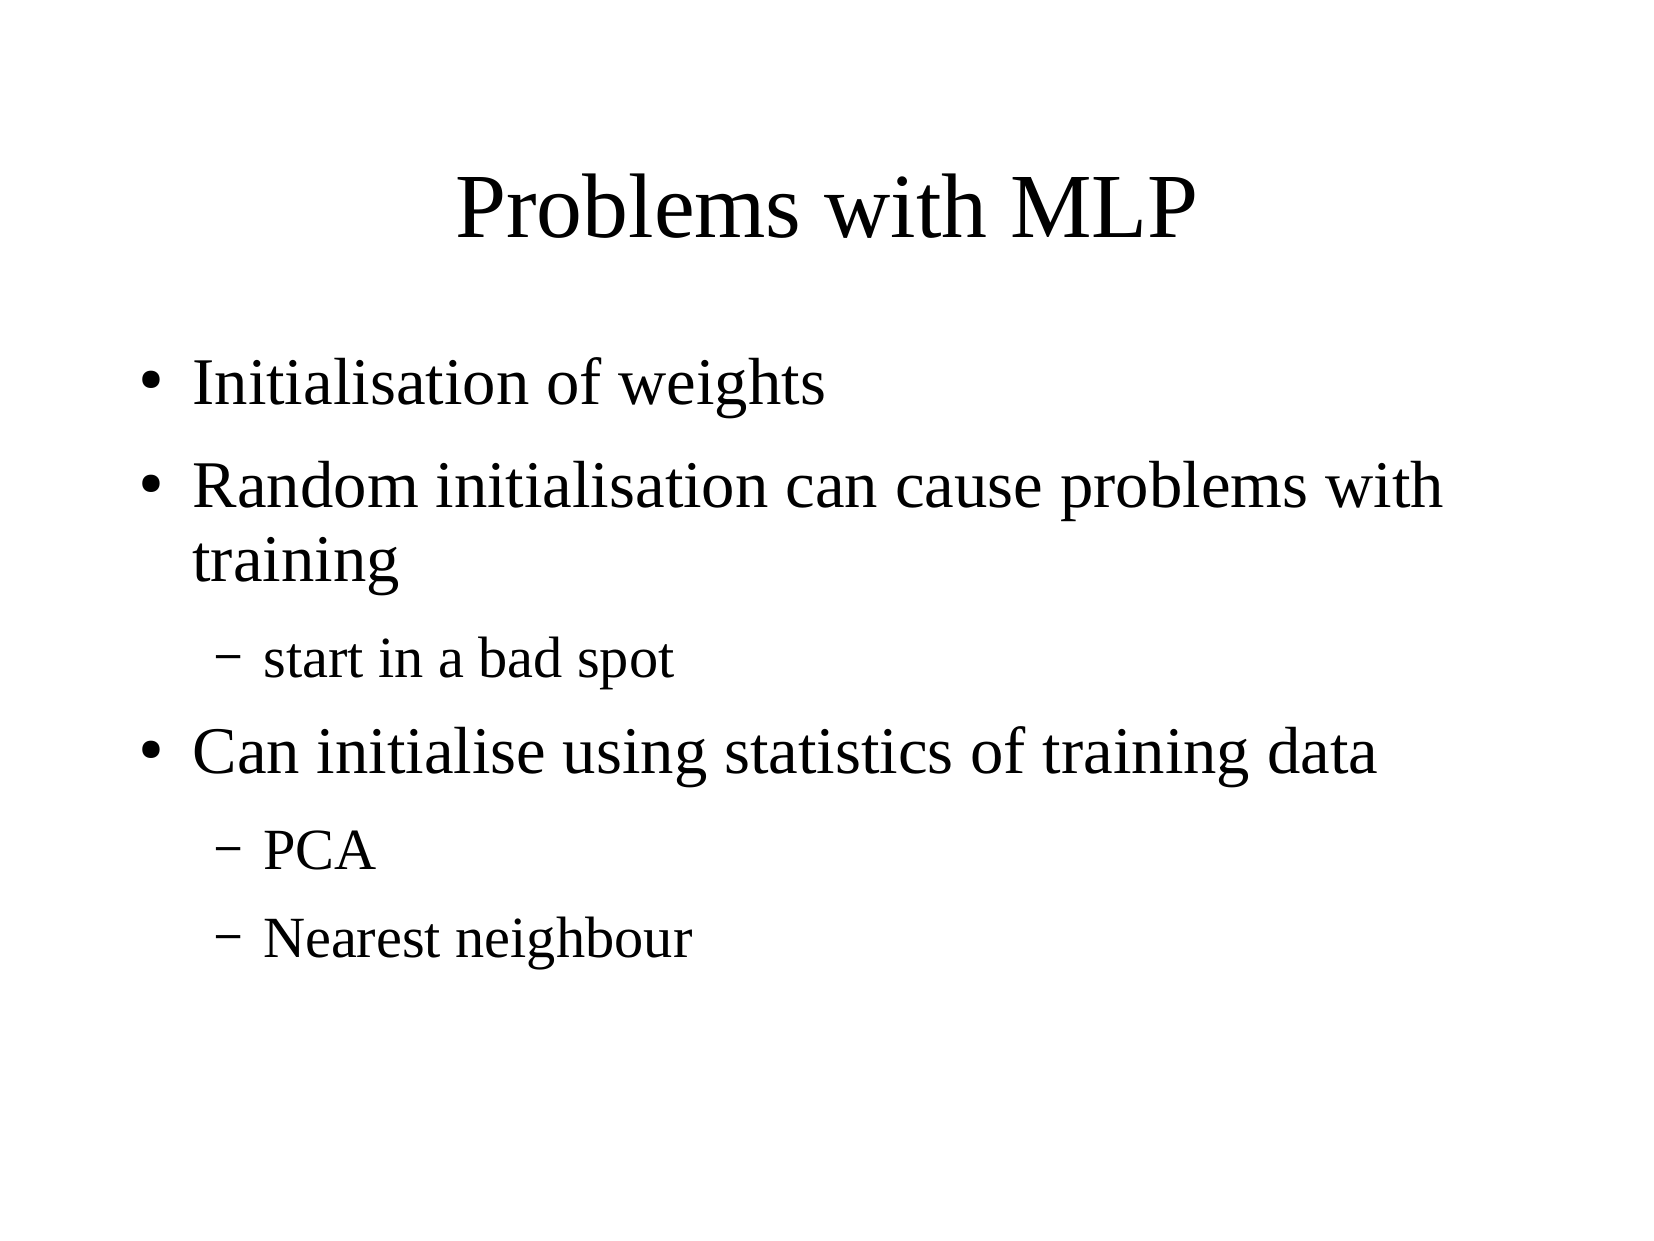

# Problems with MLP
Initialisation of weights
Random initialisation can cause problems with training
start in a bad spot
Can initialise using statistics of training data
PCA
Nearest neighbour